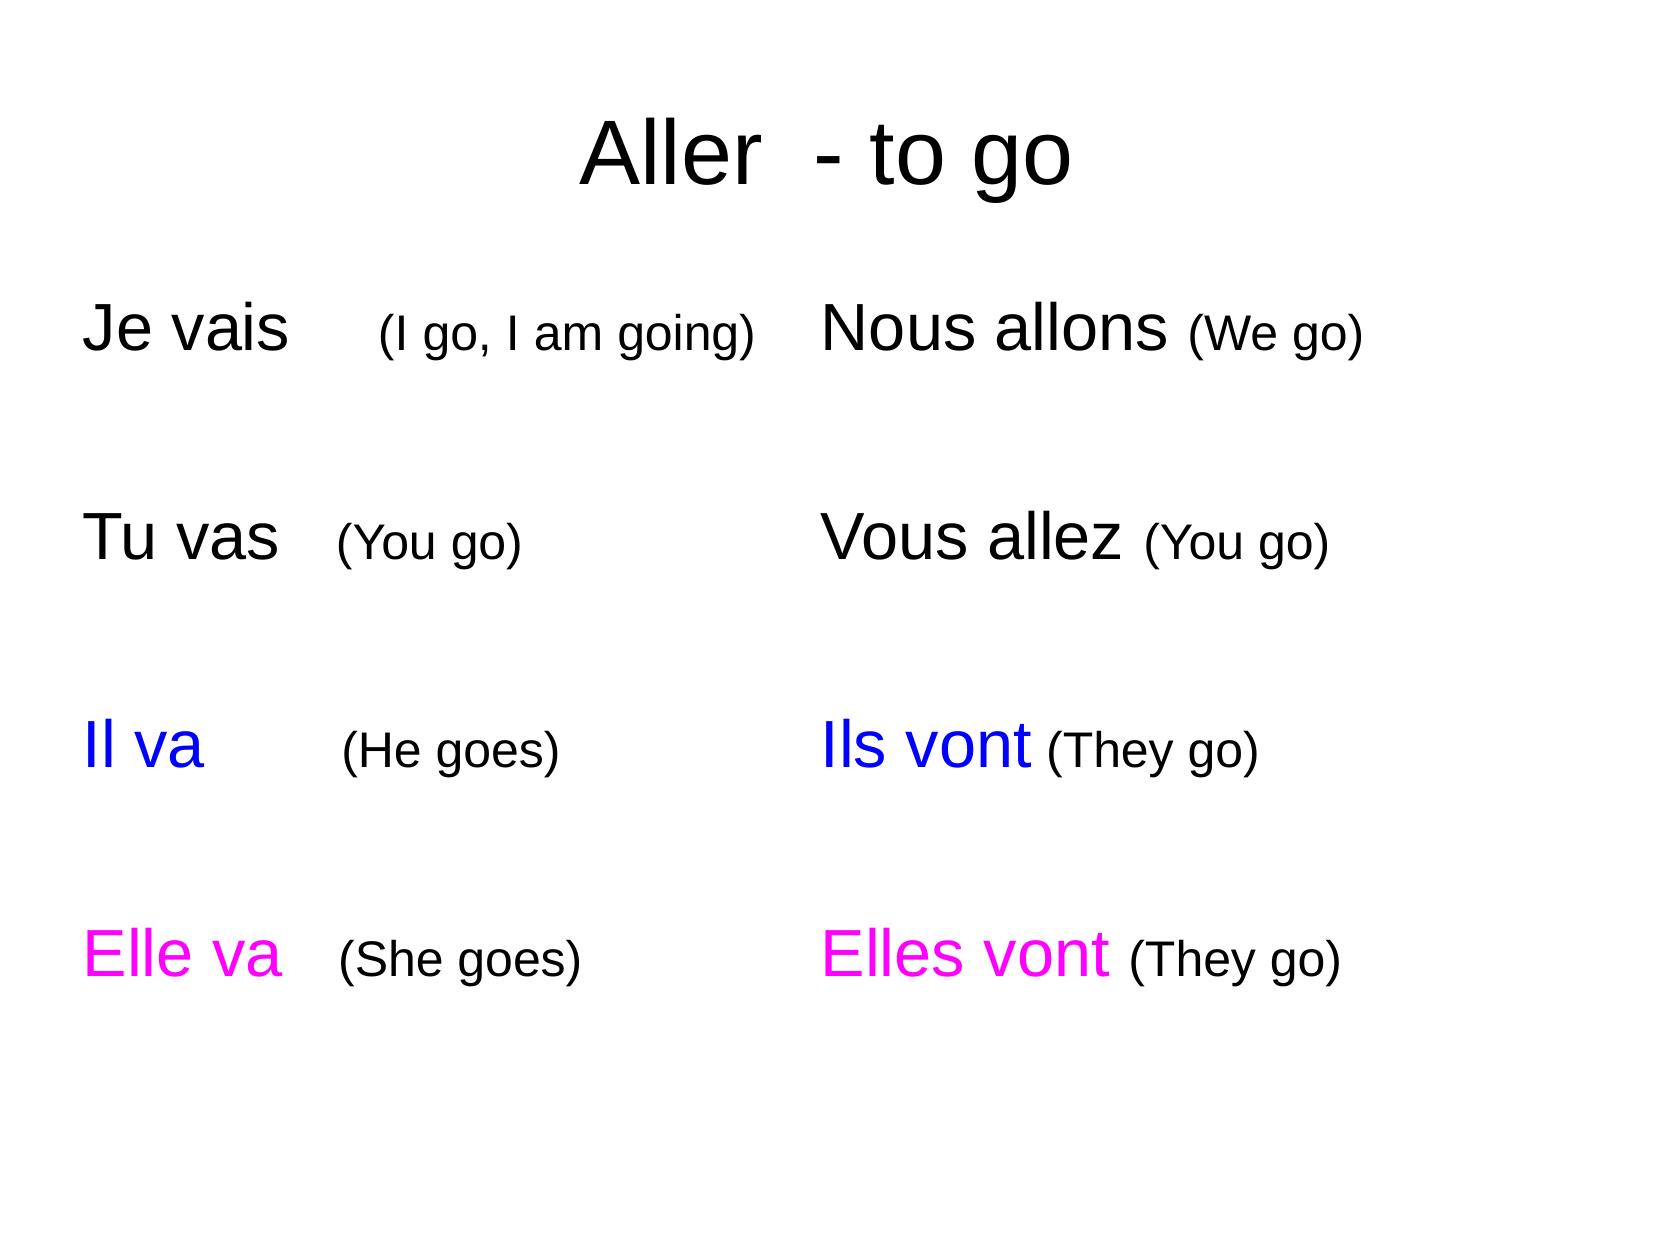

# Aller - to go
Je vais		(I go, I am going)	Nous allons (We go)
Tu vas (You go)				 Vous allez (You go)
Il va		 (He goes)				Ils vont (They go)
Elle va (She goes)				Elles vont (They go)